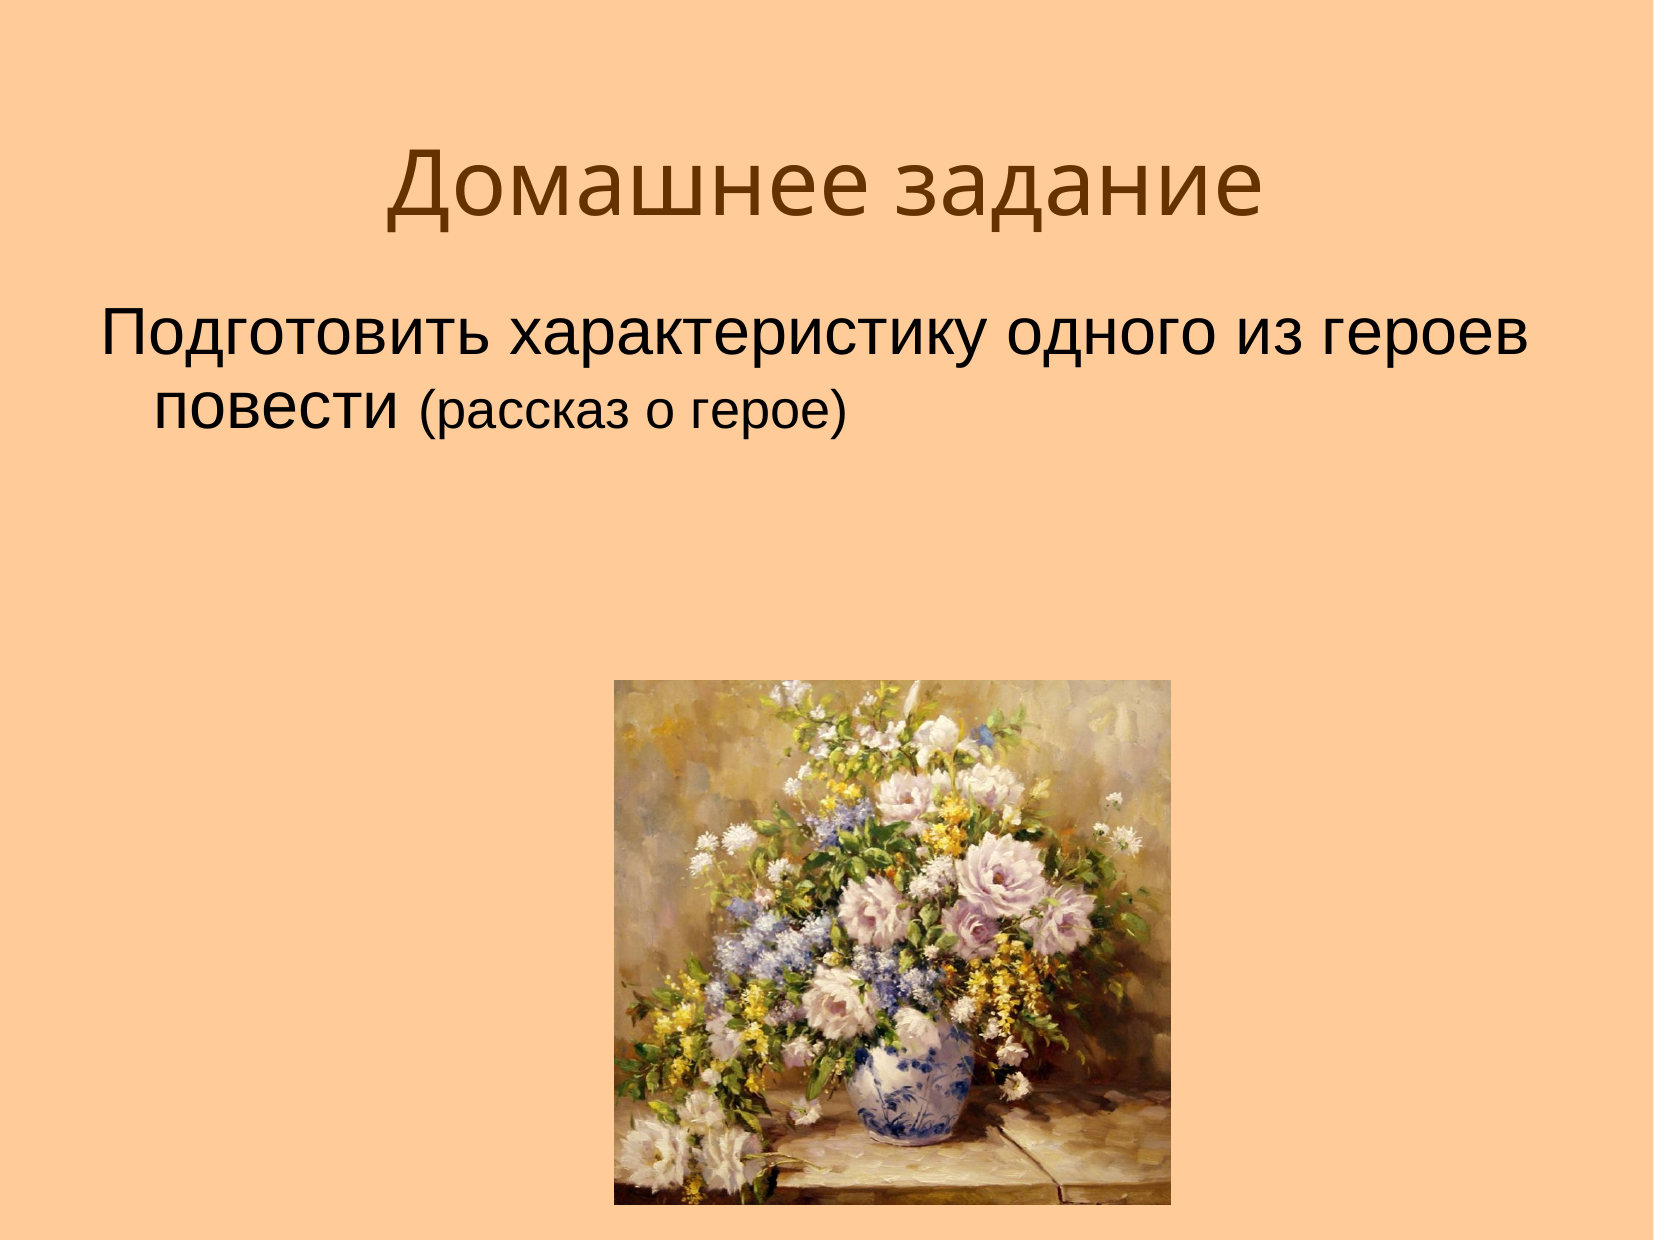

# Домашнее задание
Подготовить характеристику одного из героев повести (рассказ о герое)